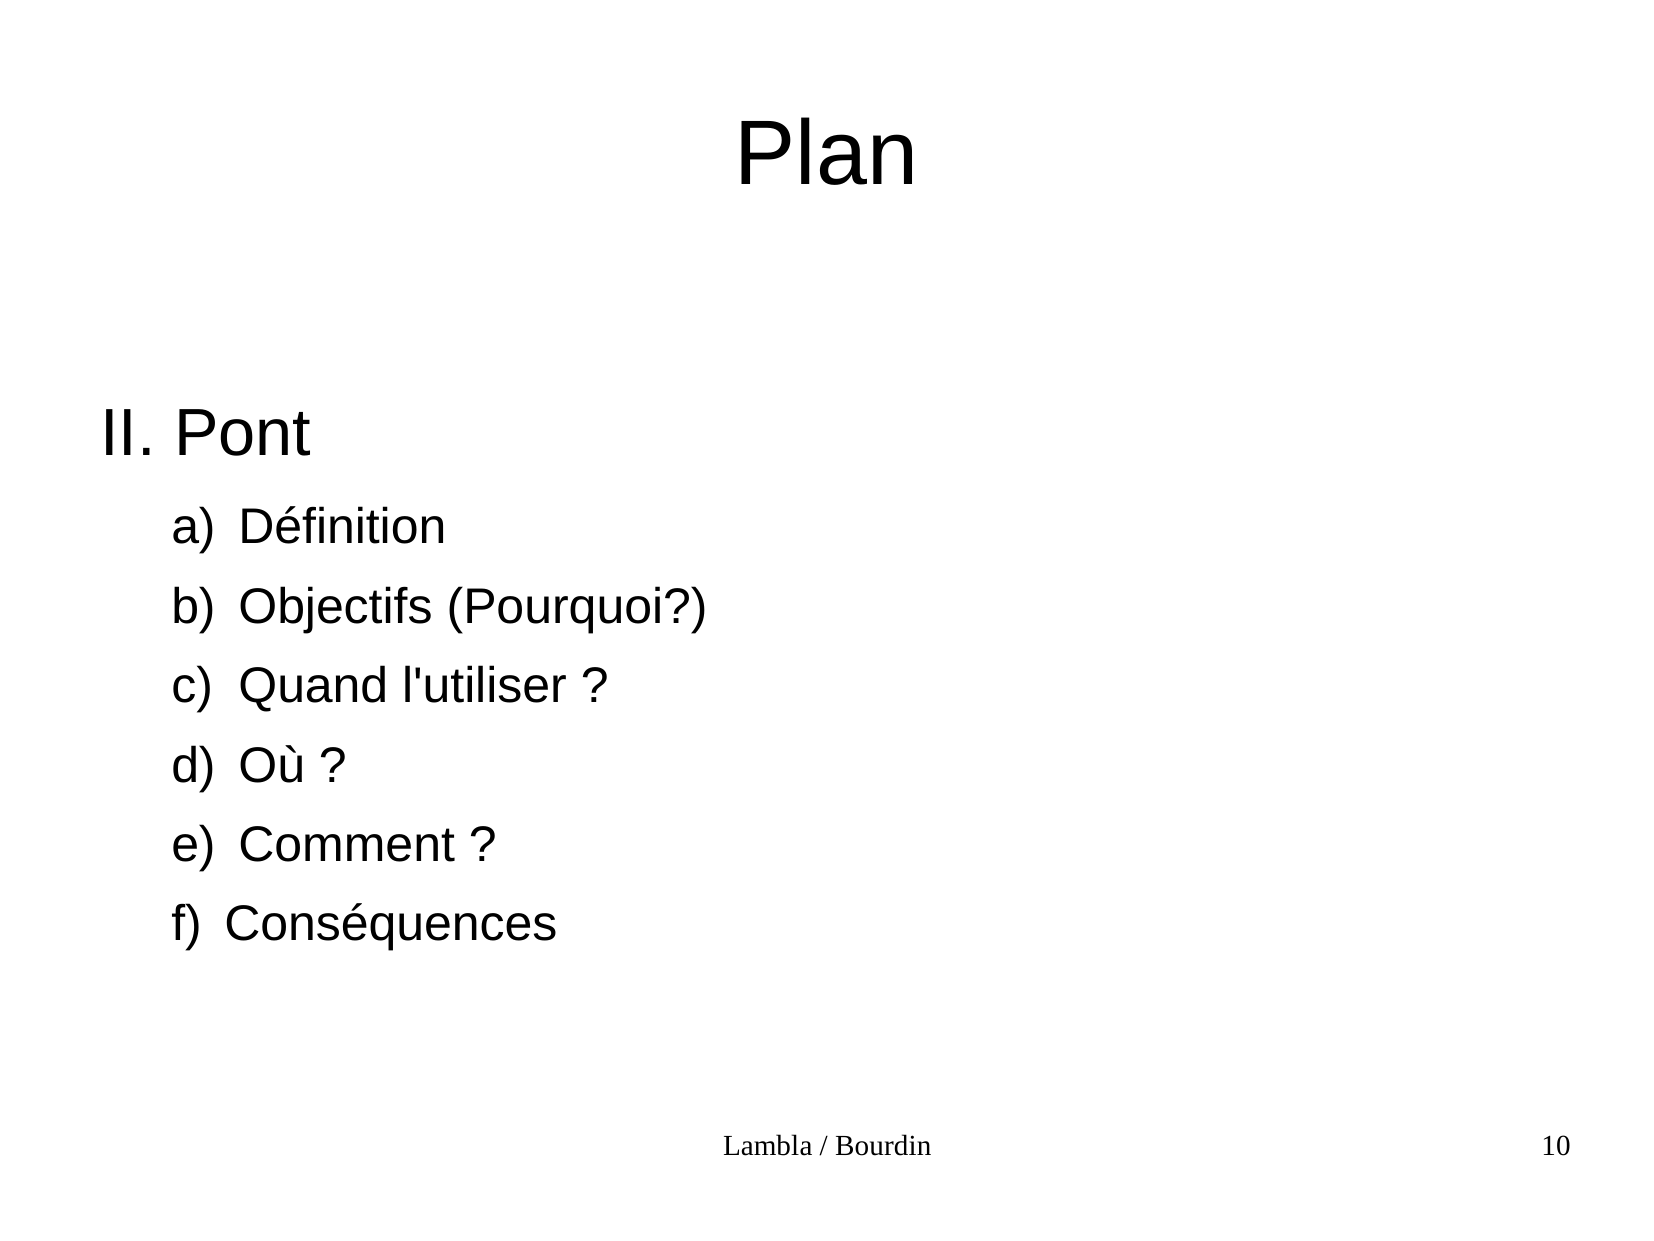

# Plan
 Pont
 Définition
 Objectifs (Pourquoi?)
 Quand l'utiliser ?
 Où ?
 Comment ?
Conséquences
Lambla / Bourdin
10